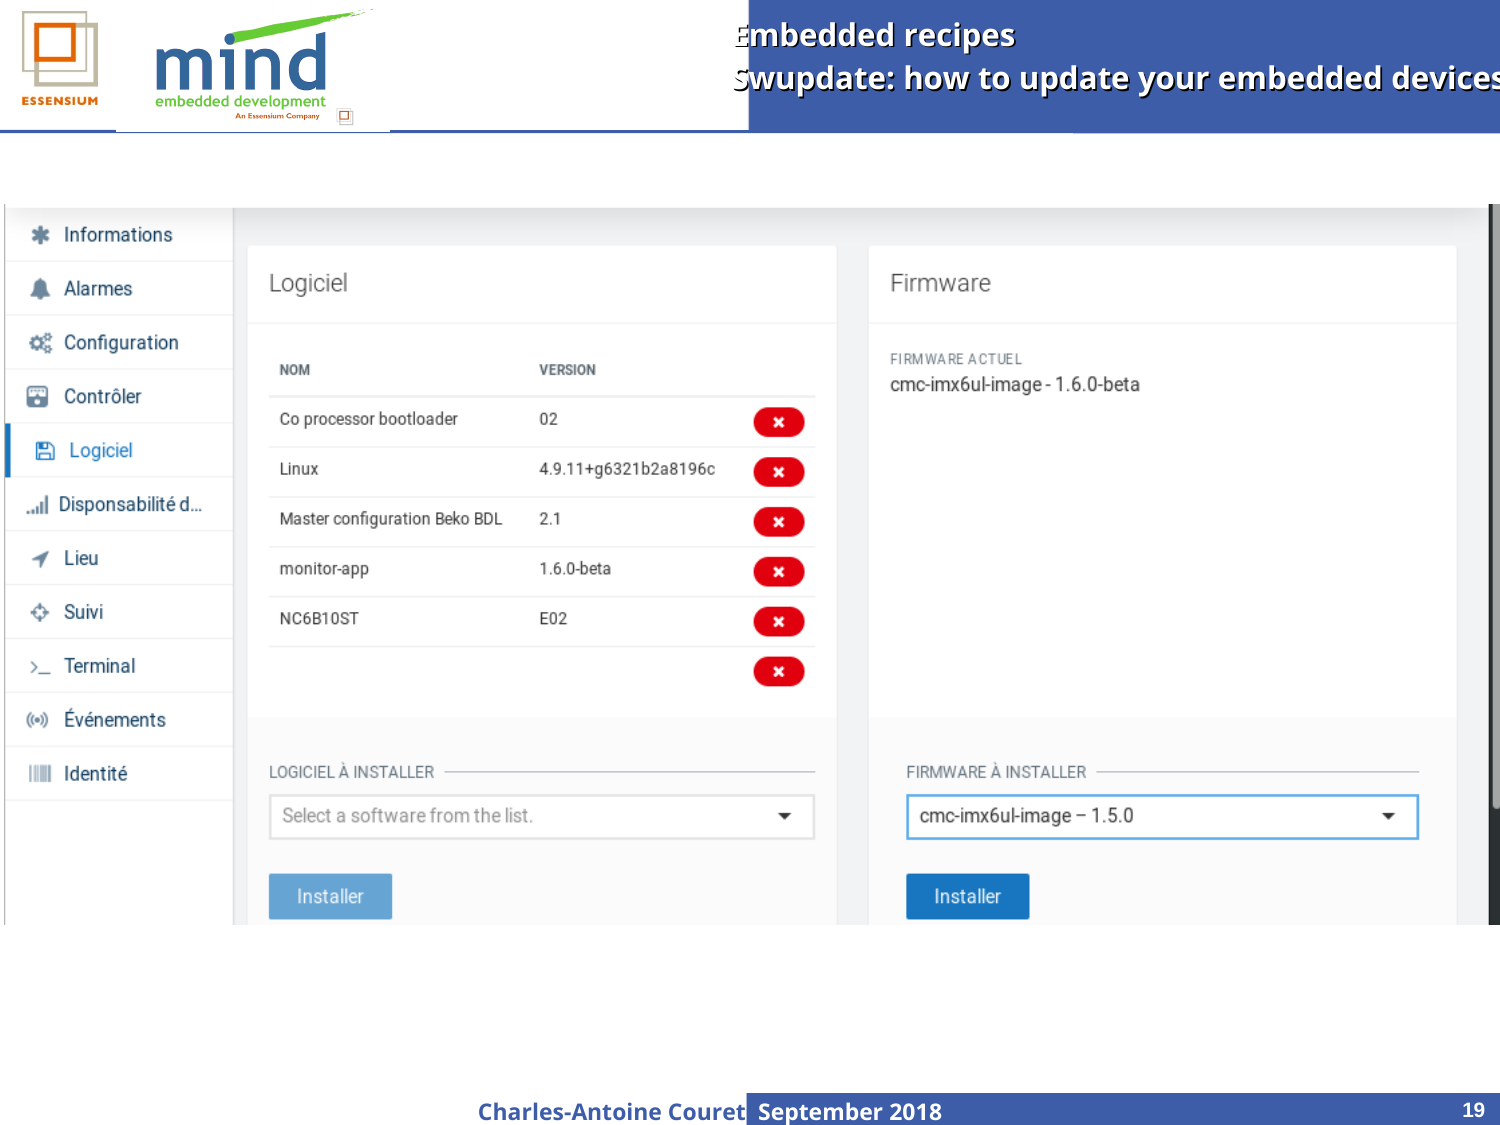

Embedded recipes
Swupdate: how to update your embedded devices?
#
Charles-Antoine Couret September 2018